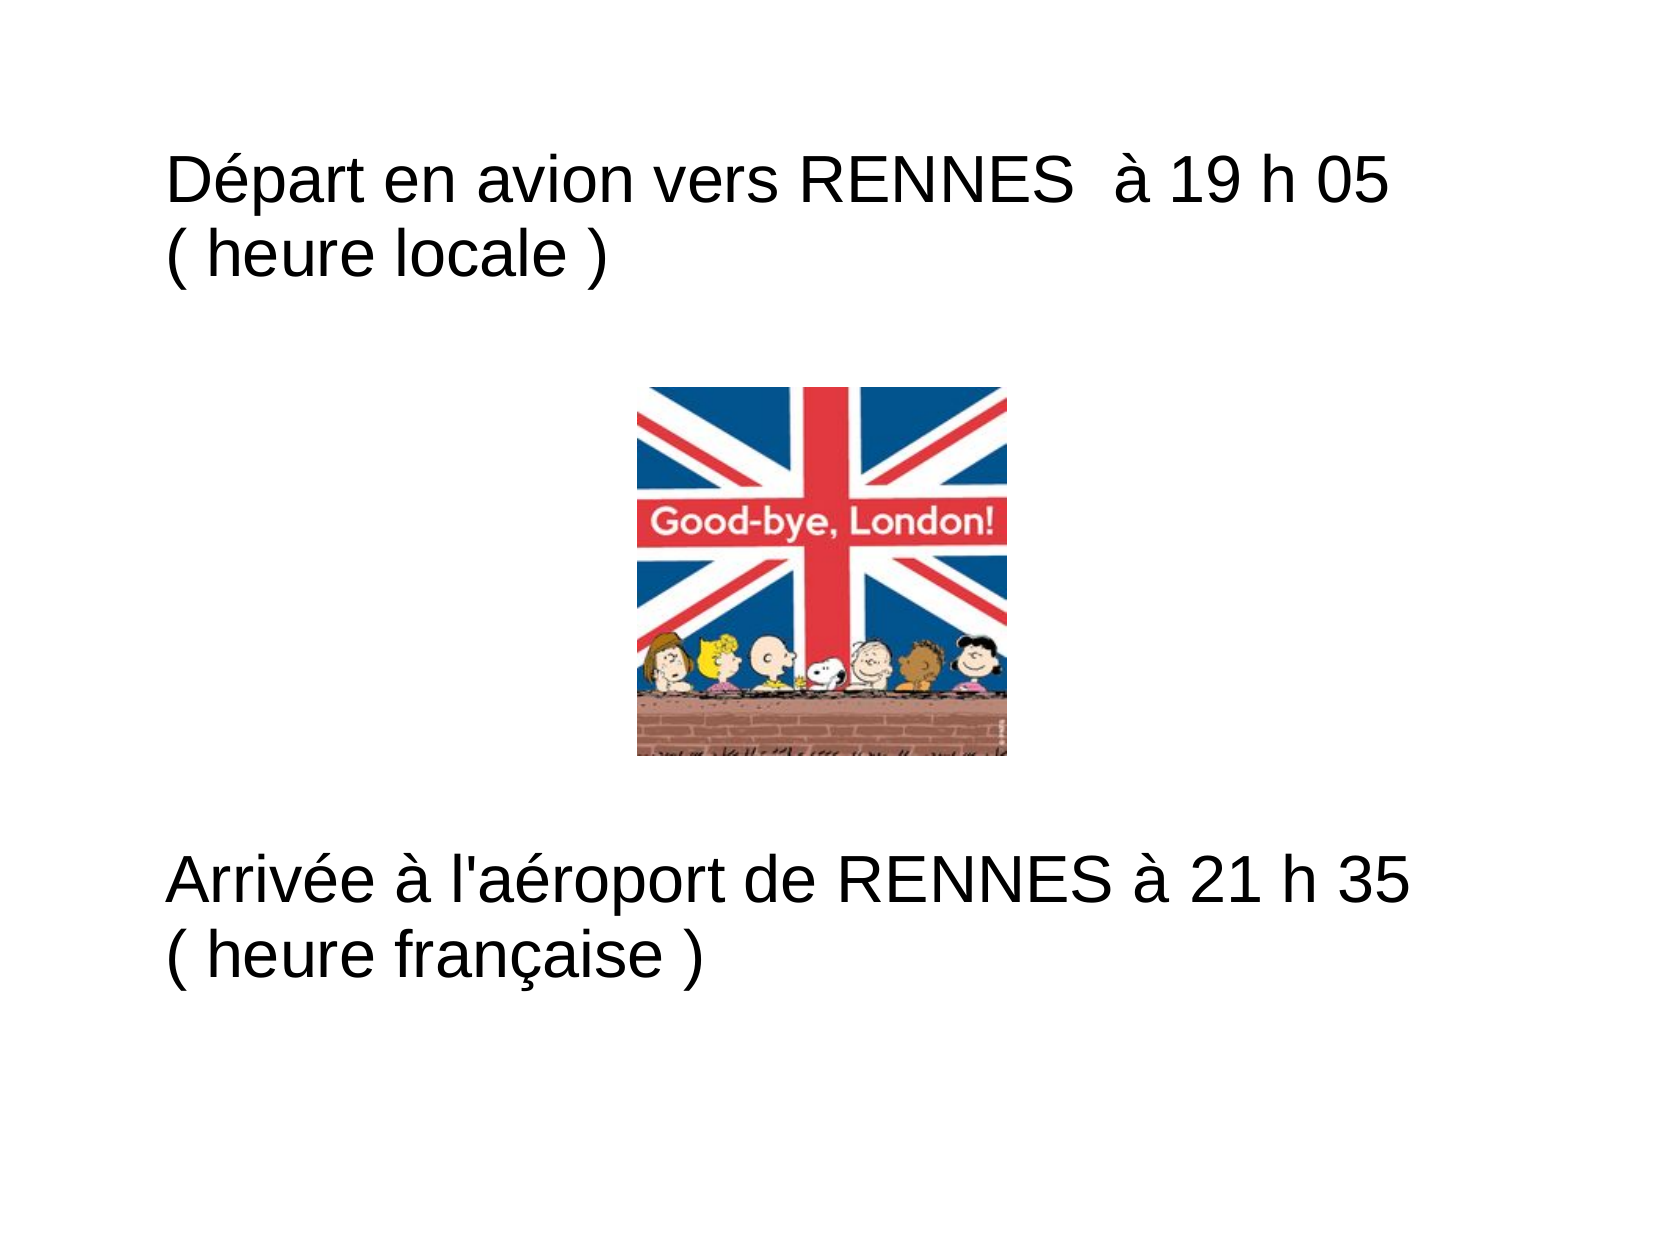

# Départ en avion vers RENNES  à 19 h 05 ( heure locale )
Arrivée à l'aéroport de RENNES à 21 h 35 ( heure française )